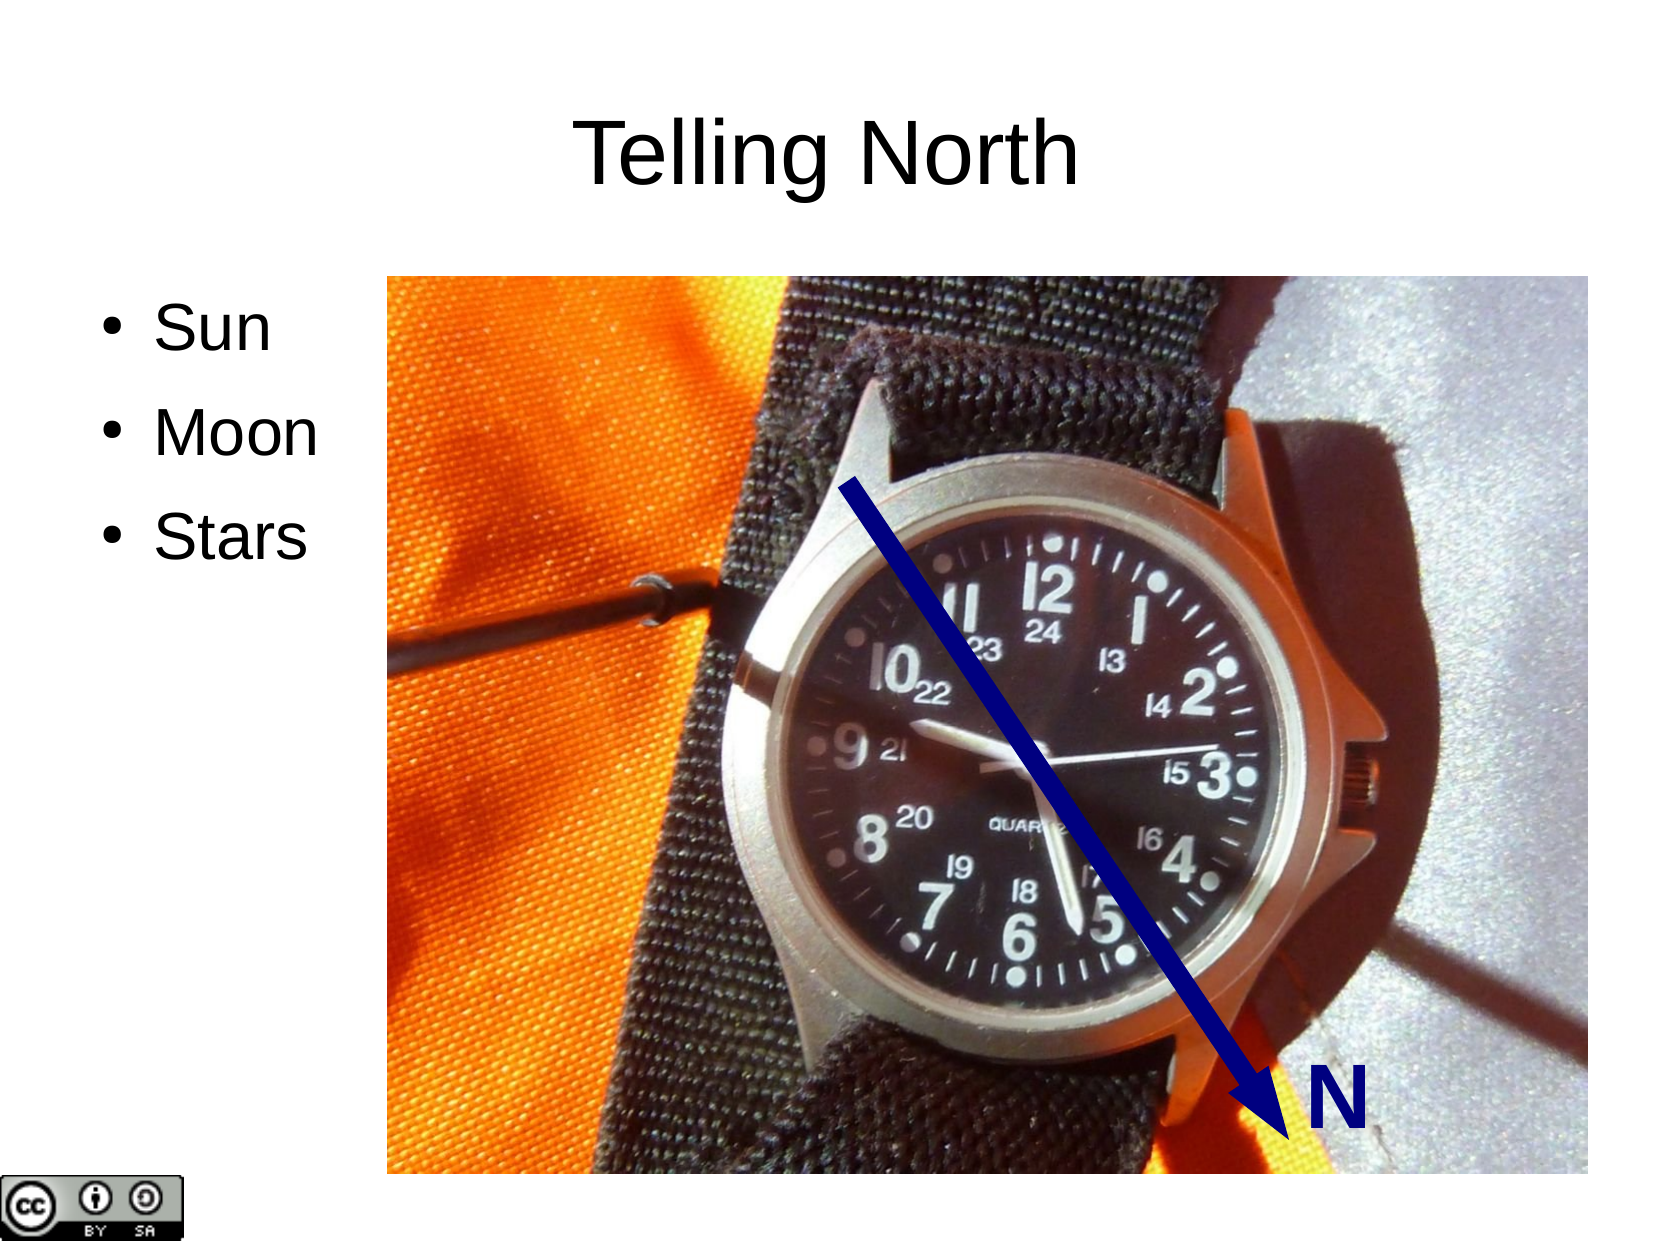

# Telling North
Sun
Moon
Stars
N